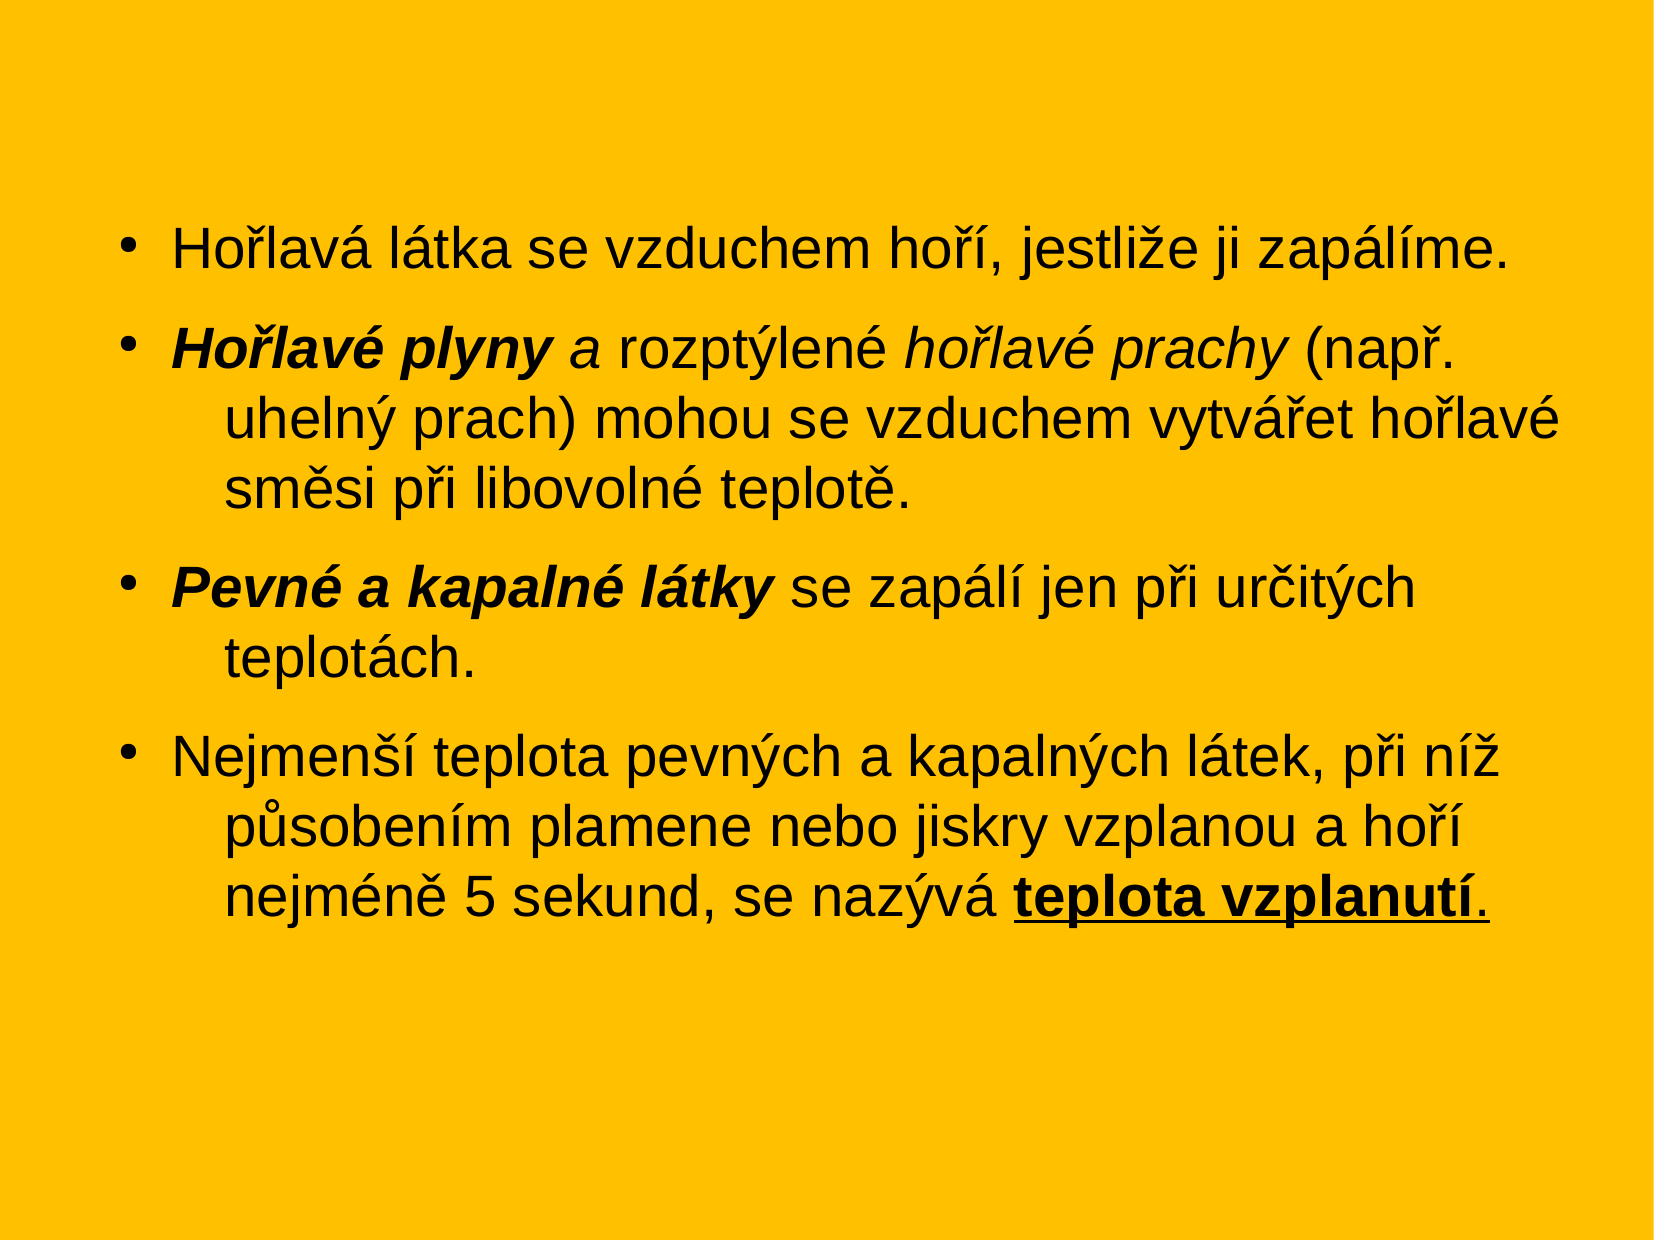

# Hořlavá látka se vzduchem hoří, jestliže ji zapálíme.
Hořlavé plyny a rozptýlené hořlavé prachy (např. uhelný prach) mohou se vzduchem vytvářet hořlavé směsi při libovolné teplotě.
Pevné a kapalné látky se zapálí jen při určitých teplotách.
Nejmenší teplota pevných a kapalných látek, při níž působením plamene nebo jiskry vzplanou a hoří nejméně 5 sekund, se nazývá teplota vzplanutí.